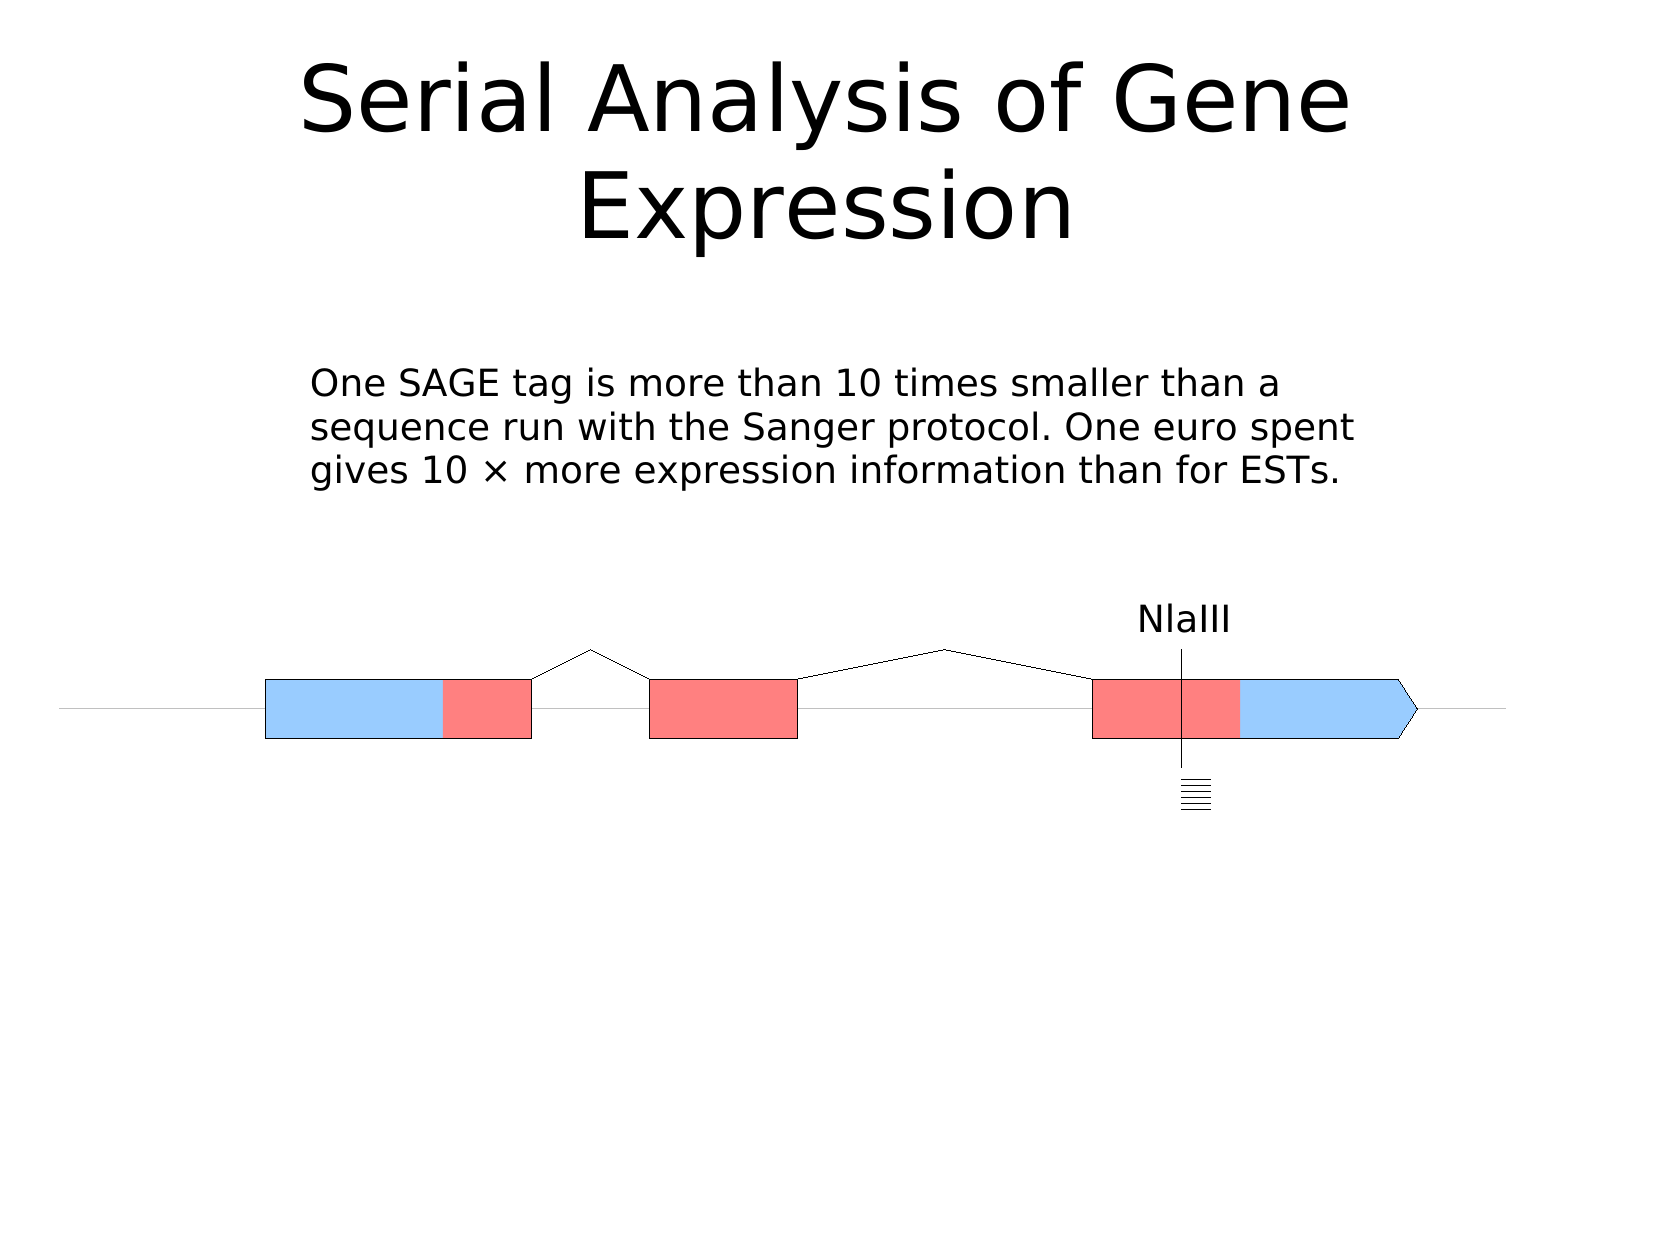

# Serial Analysis of Gene Expression
One SAGE tag is more than 10 times smaller than a sequence run with the Sanger protocol. One euro spent gives 10 × more expression information than for ESTs.
NlaIII